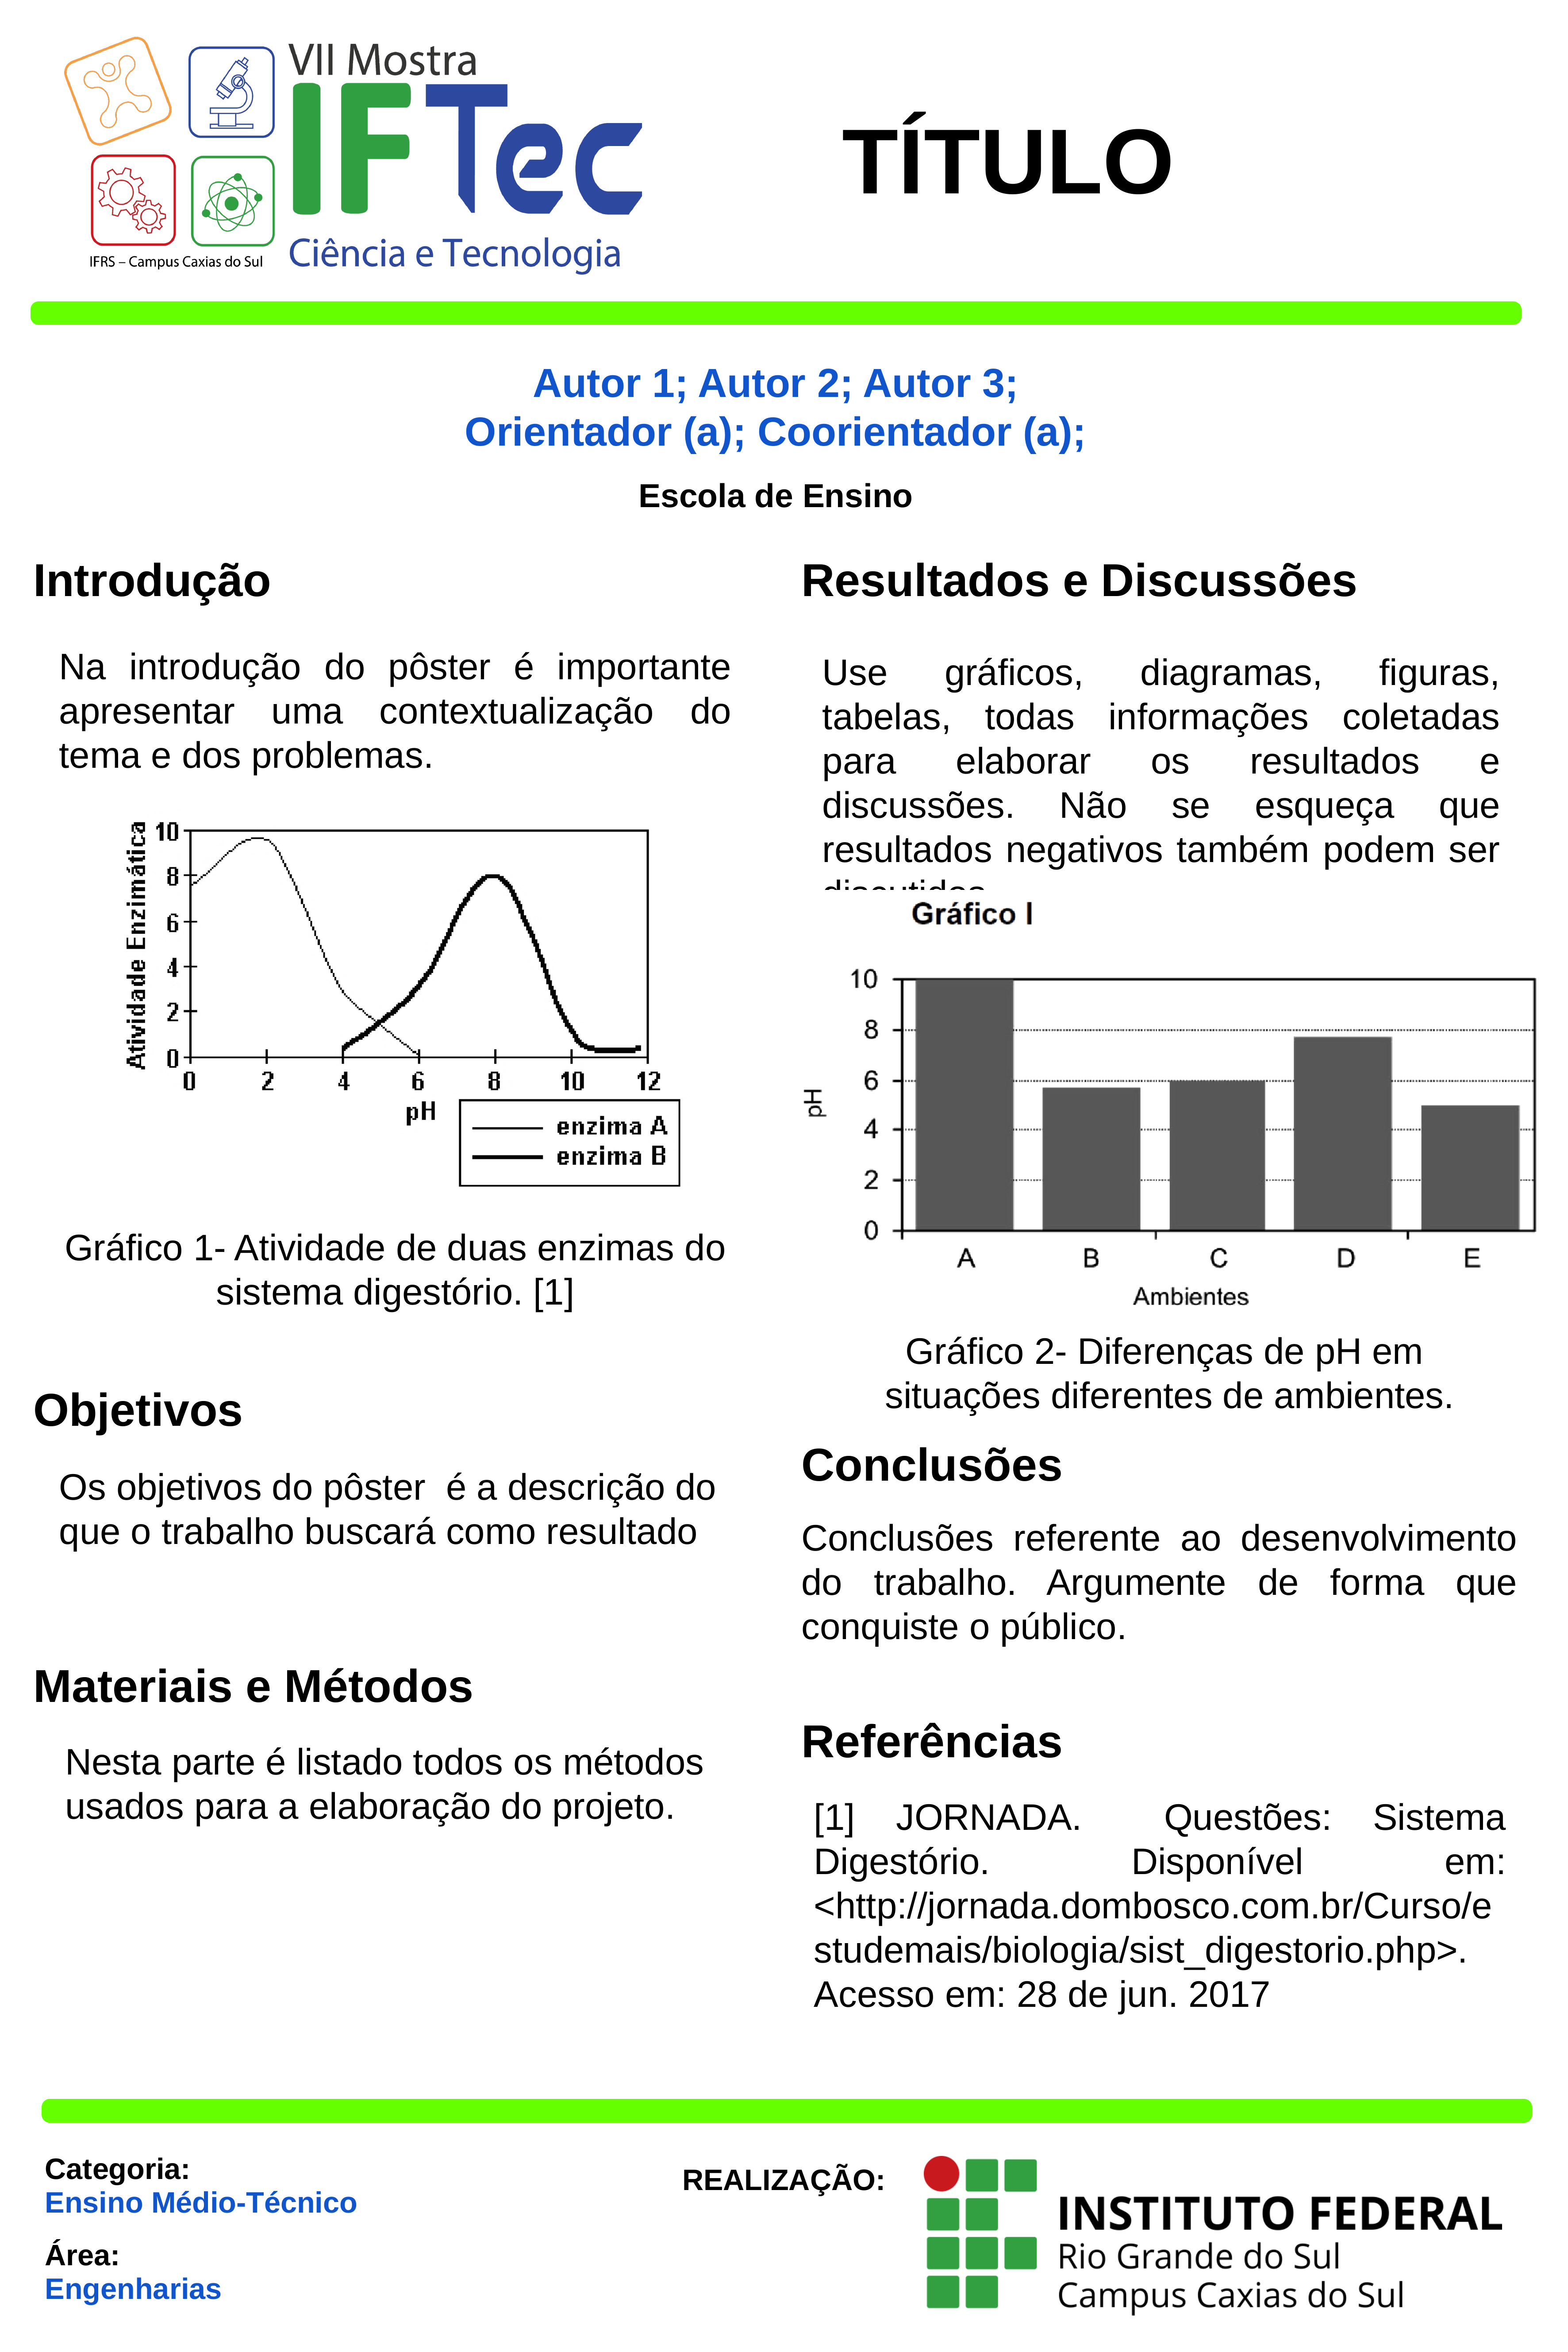

TÍTULO
Autor 1; Autor 2; Autor 3;
Orientador (a); Coorientador (a);
Escola de Ensino
Introdução
Objetivos
Materiais e Métodos
Resultados e Discussões
Conclusões
Referências
Na introdução do pôster é importante apresentar uma contextualização do tema e dos problemas.
Use gráficos, diagramas, figuras, tabelas, todas informações coletadas para elaborar os resultados e discussões. Não se esqueça que resultados negativos também podem ser discutidos.
Gráfico 1- Atividade de duas enzimas do sistema digestório. [1]
Gráfico 2- Diferenças de pH em
situações diferentes de ambientes.
Os objetivos do pôster é a descrição do que o trabalho buscará como resultado
Conclusões referente ao desenvolvimento do trabalho. Argumente de forma que conquiste o público.
Nesta parte é listado todos os métodos usados para a elaboração do projeto.
[1] JORNADA. Questões: Sistema Digestório. Disponível em:
<http://jornada.dombosco.com.br/Curso/estudemais/biologia/sist_digestorio.php>. Acesso em: 28 de jun. 2017
REALIZAÇÃO:
Categoria:
Ensino Médio-Técnico
Área:
Engenharias